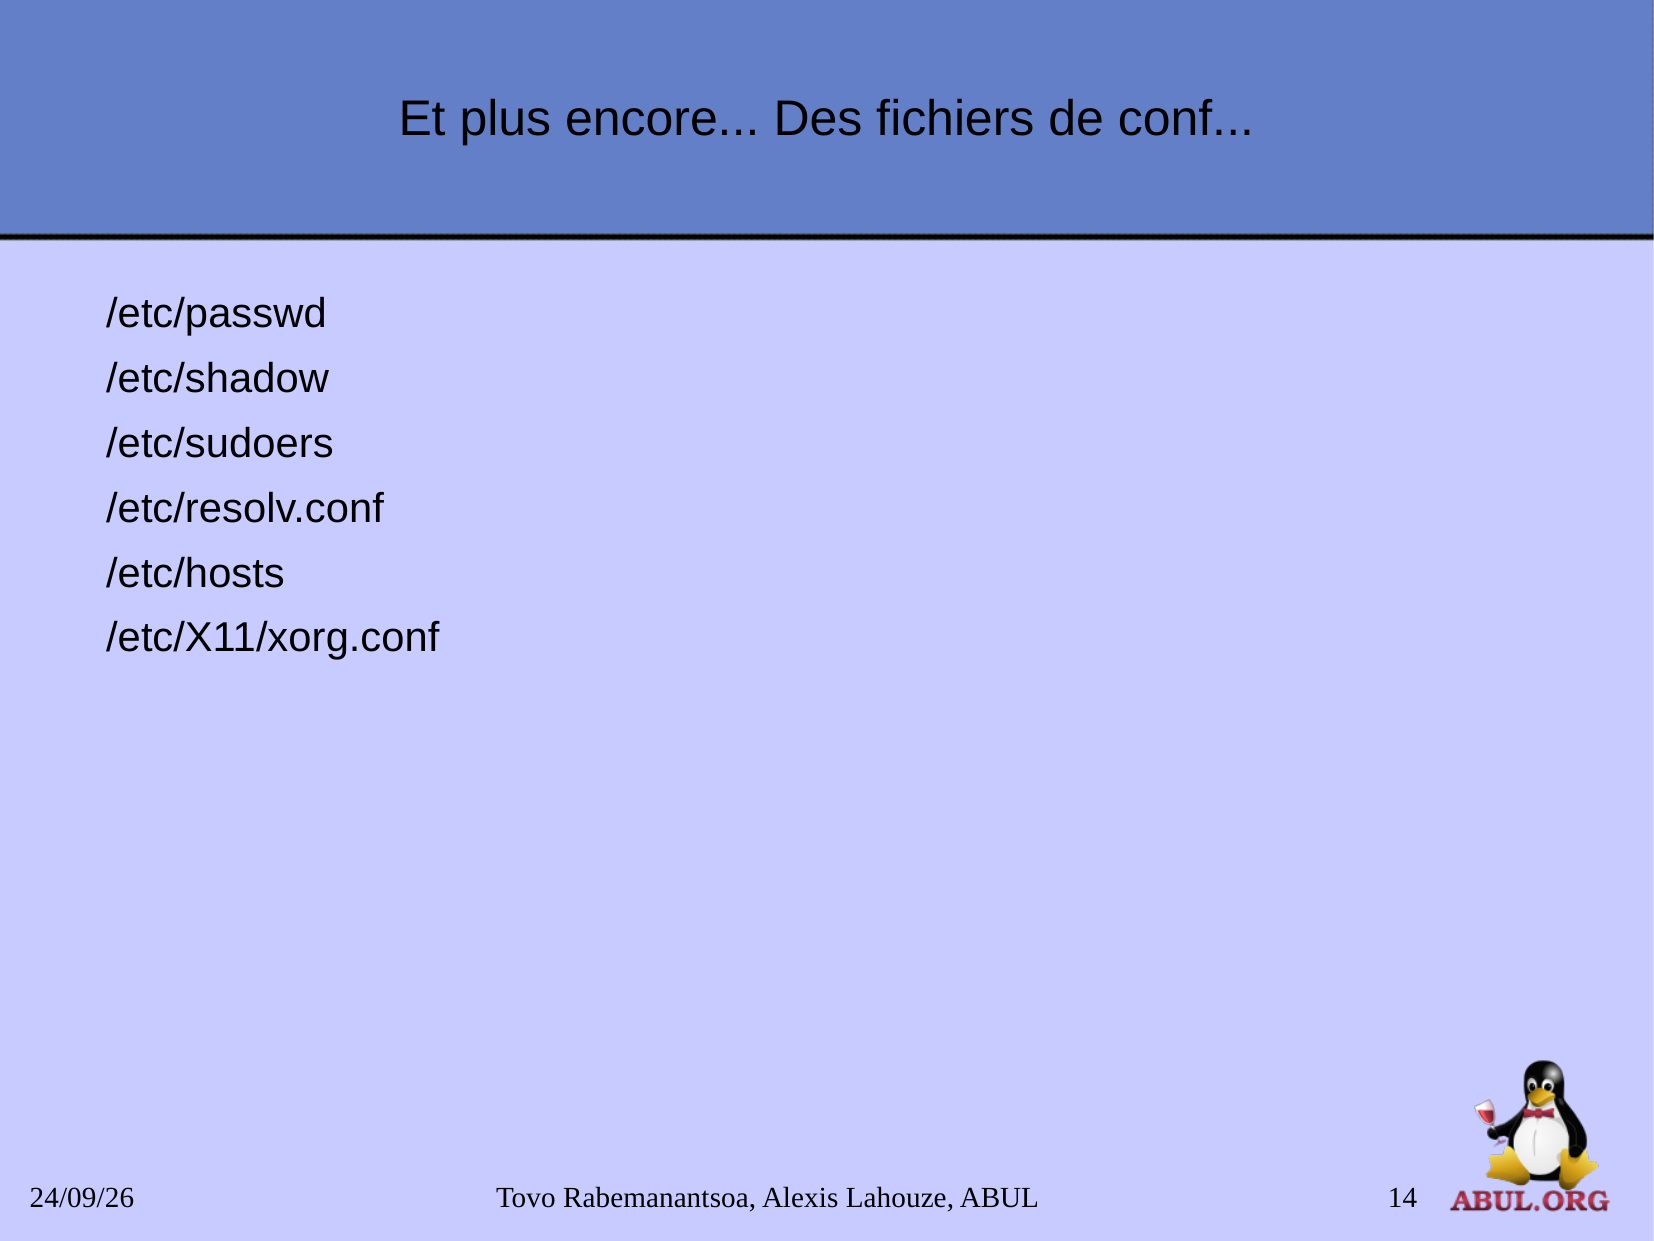

# Et plus encore... Des fichiers de conf...
/etc/passwd
/etc/shadow
/etc/sudoers
/etc/resolv.conf
/etc/hosts
/etc/X11/xorg.conf
Tovo Rabemanantsoa, Alexis Lahouze, ABUL
14